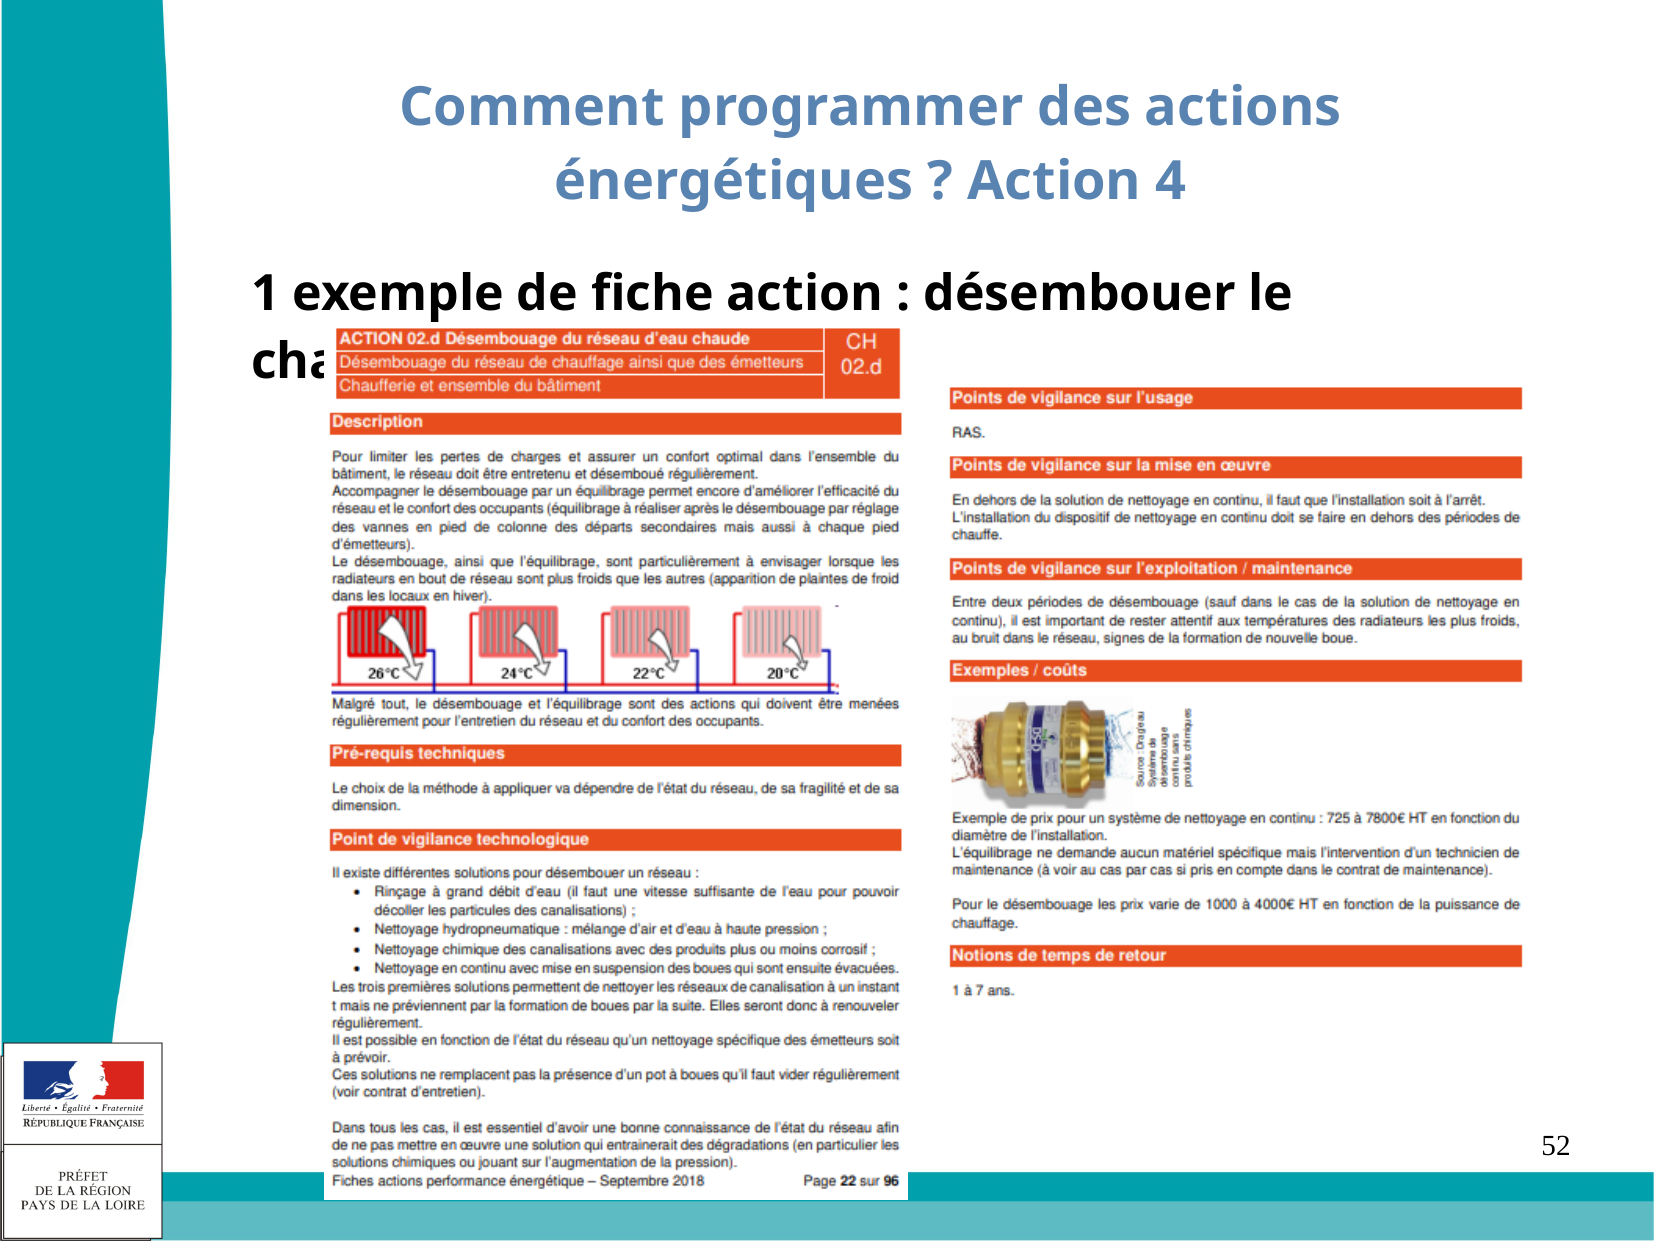

Comment programmer des actions énergétiques ? Action 4
1 exemple de fiche action : désembouer le chauffage
52